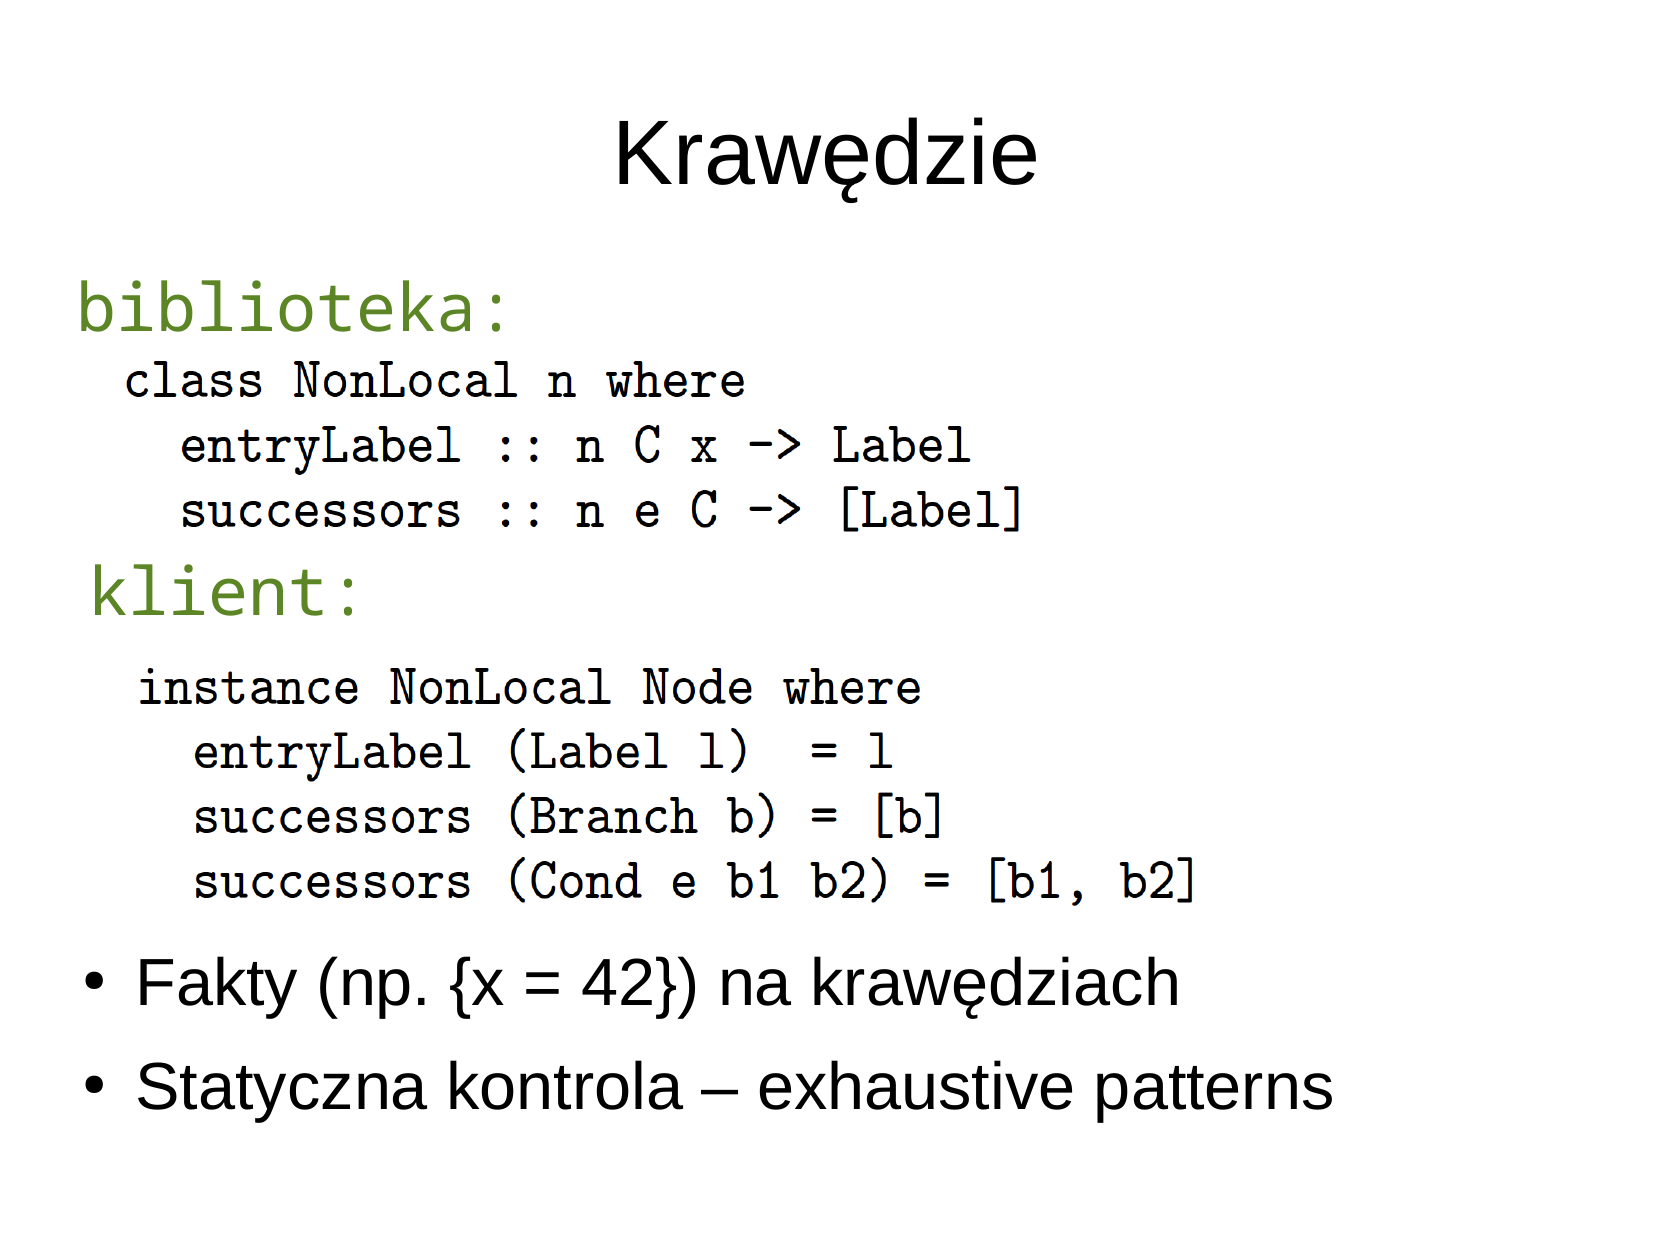

# Krawędzie
biblioteka:
klient:
Fakty (np. {x = 42}) na krawędziach
Statyczna kontrola – exhaustive patterns